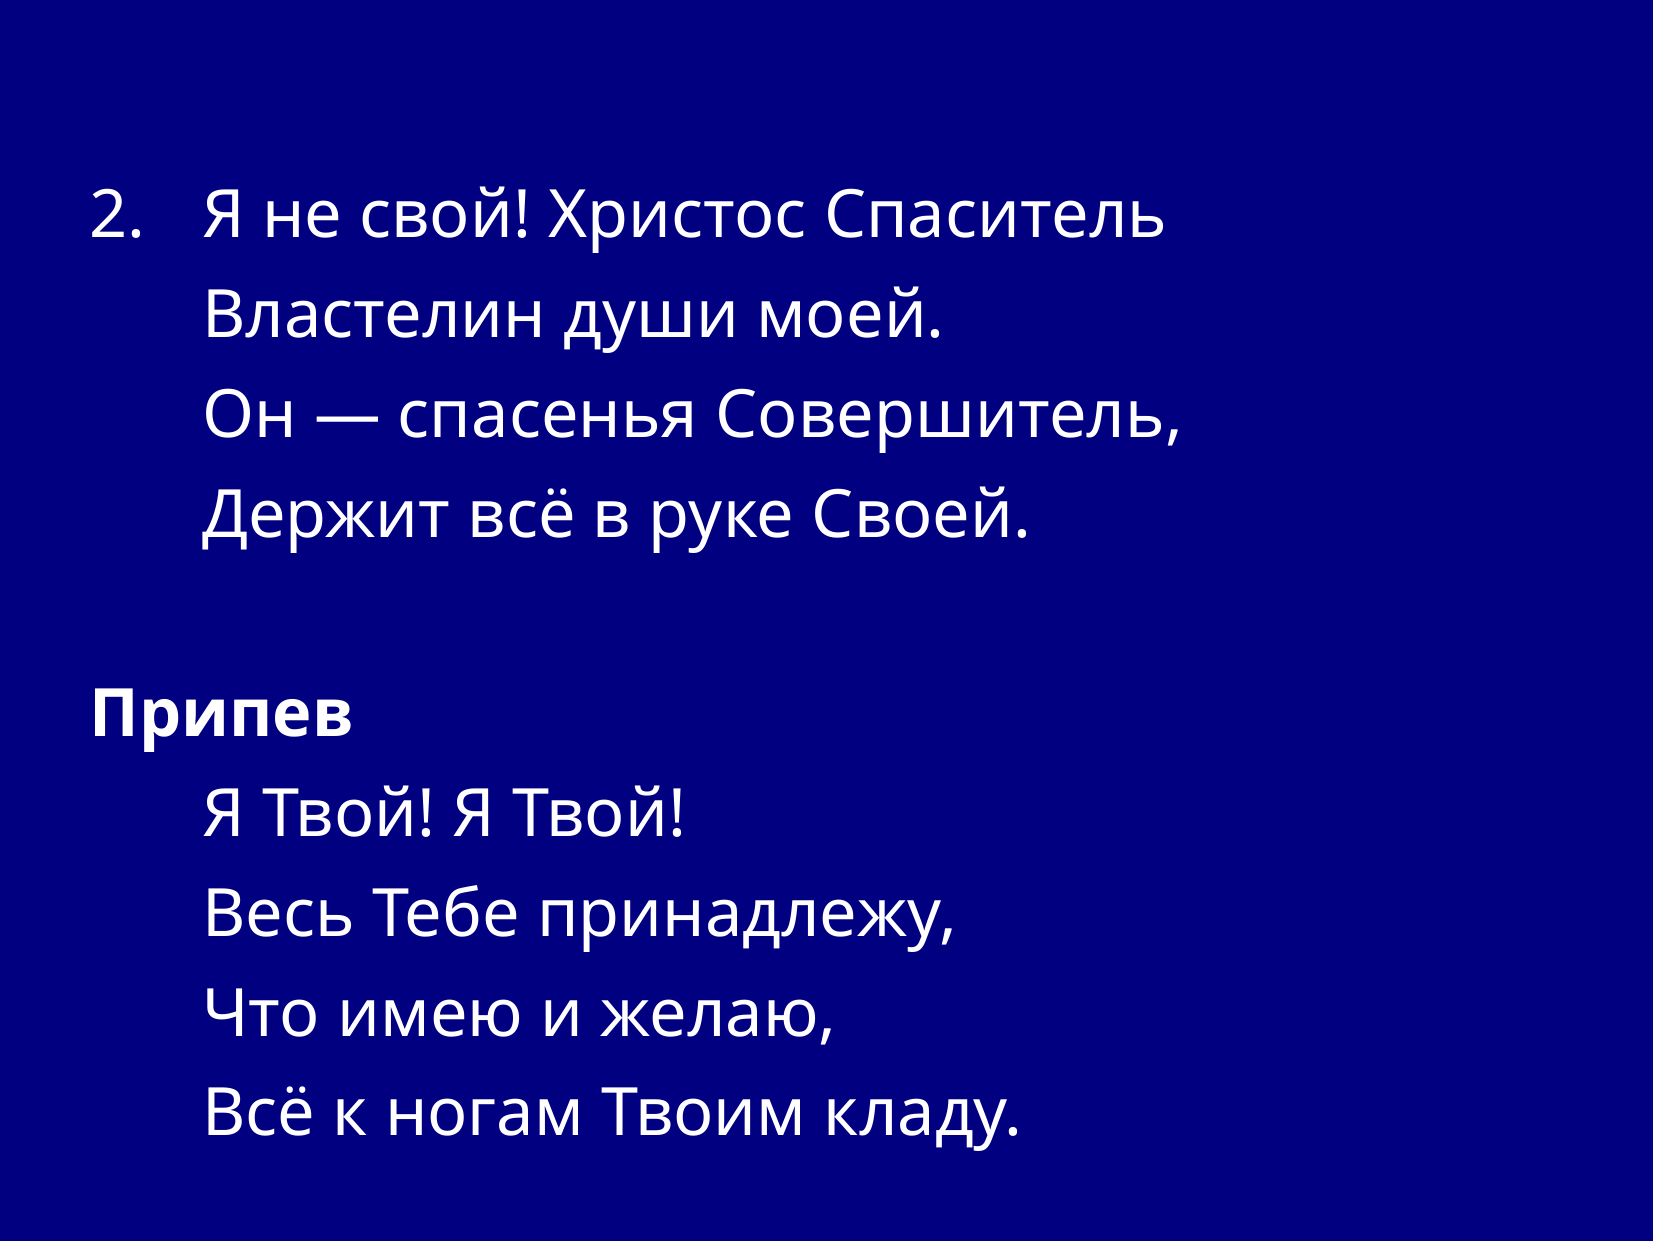

2.	Я не свой! Христос Спаситель
	Властелин души моей.
	Он — спасенья Совершитель,
	Держит всё в руке Своей.
Припев
	Я Твой! Я Твой!
	Весь Тебе принадлежу,
	Что имею и желаю,
	Всё к ногам Твоим кладу.